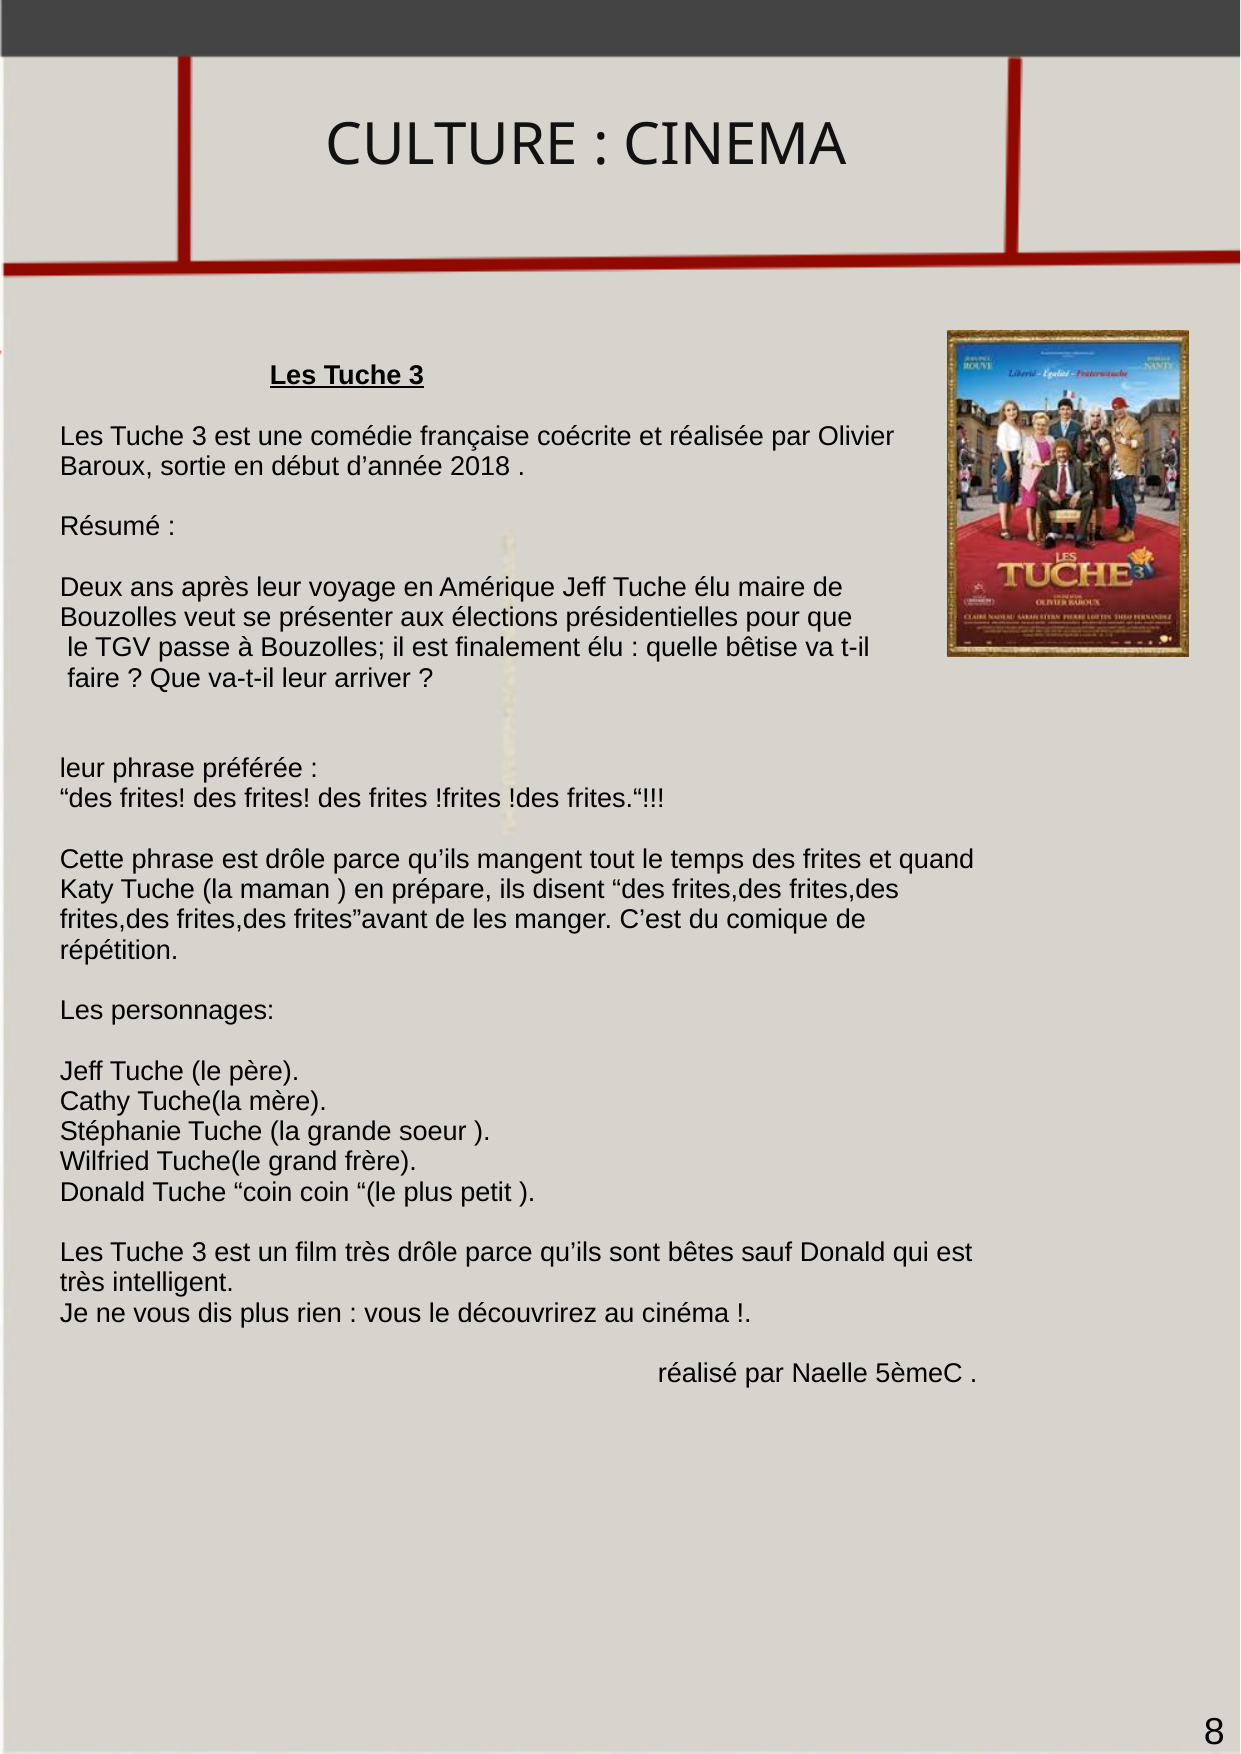

CULTURE : CINEMA
 Les Tuche 3
Les Tuche 3 est une comédie française coécrite et réalisée par Olivier Baroux, sortie en début d’année 2018 .
Résumé :
Deux ans après leur voyage en Amérique Jeff Tuche élu maire de
Bouzolles veut se présenter aux élections présidentielles pour que
 le TGV passe à Bouzolles; il est finalement élu : quelle bêtise va t-il
 faire ? Que va-t-il leur arriver ?
leur phrase préférée :
“des frites! des frites! des frites !frites !des frites.“!!!
Cette phrase est drôle parce qu’ils mangent tout le temps des frites et quand Katy Tuche (la maman ) en prépare, ils disent “des frites,des frites,des frites,des frites,des frites”avant de les manger. C’est du comique de répétition.
Les personnages:
Jeff Tuche (le père).
Cathy Tuche(la mère).
Stéphanie Tuche (la grande soeur ).
Wilfried Tuche(le grand frère).
Donald Tuche “coin coin “(le plus petit ).
Les Tuche 3 est un film très drôle parce qu’ils sont bêtes sauf Donald qui est très intelligent.
Je ne vous dis plus rien : vous le découvrirez au cinéma !.
réalisé par Naelle 5èmeC .
8